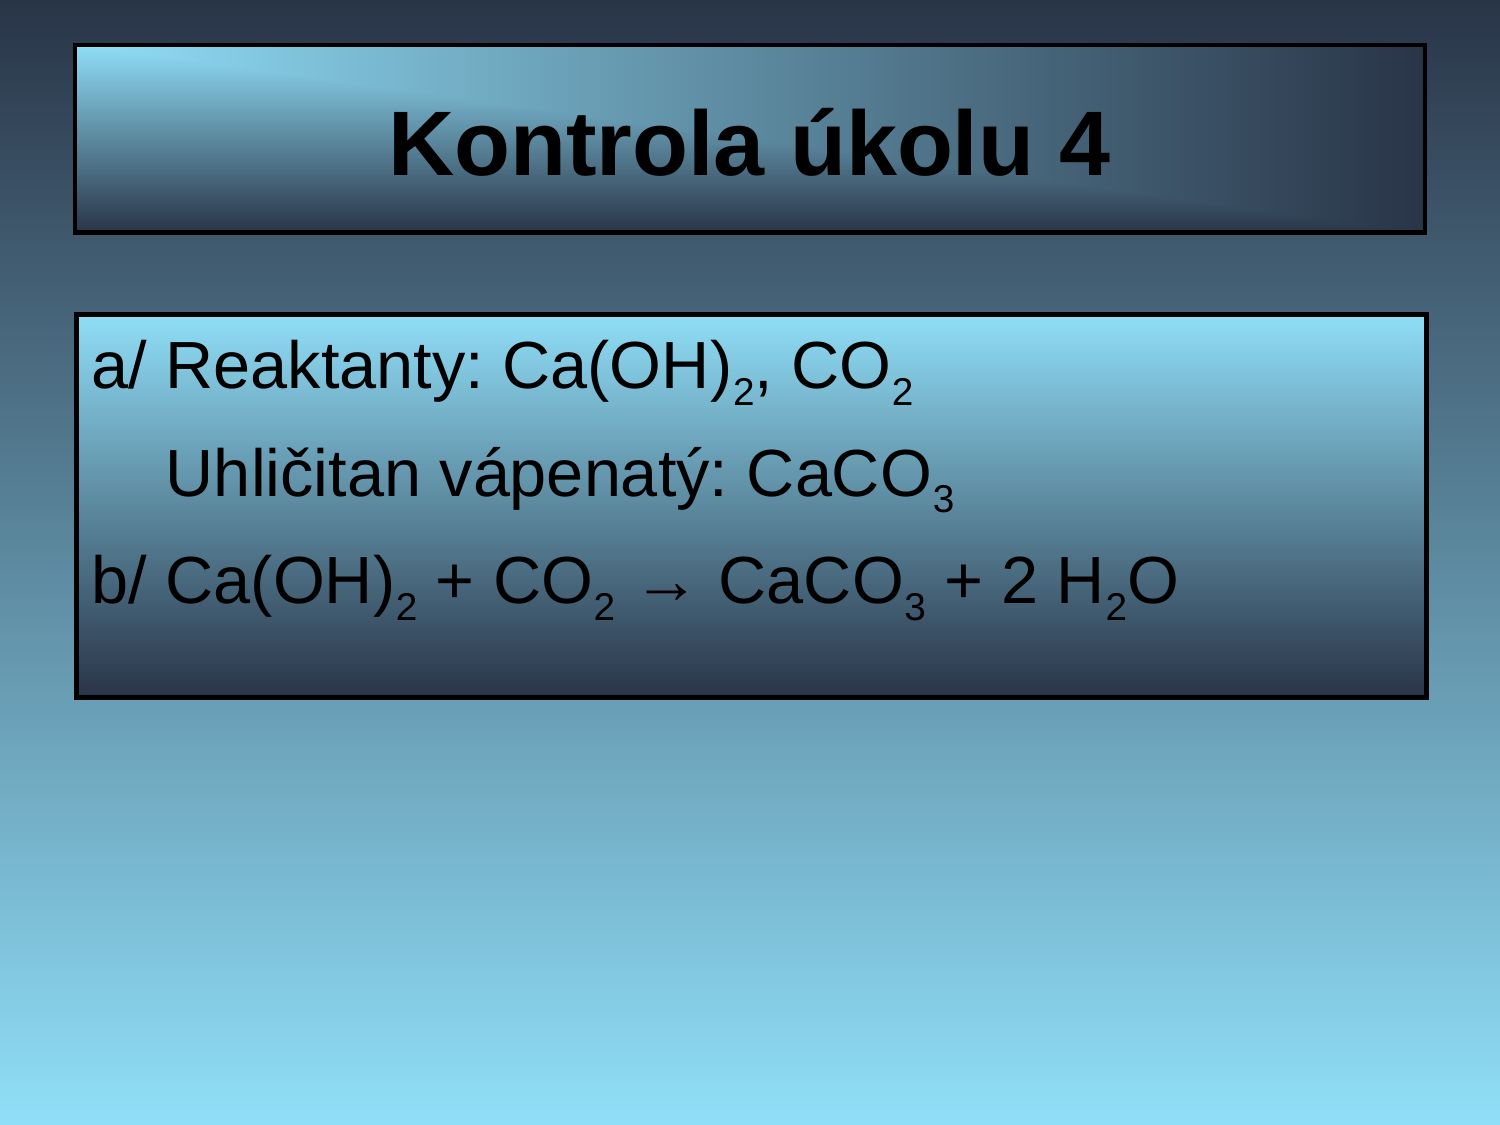

# Kontrola úkolu 4
a/ Reaktanty: Ca(OH)2, CO2
 Uhličitan vápenatý: CaCO3
b/ Ca(OH)2 + CO2 → CaCO3 + 2 H2O